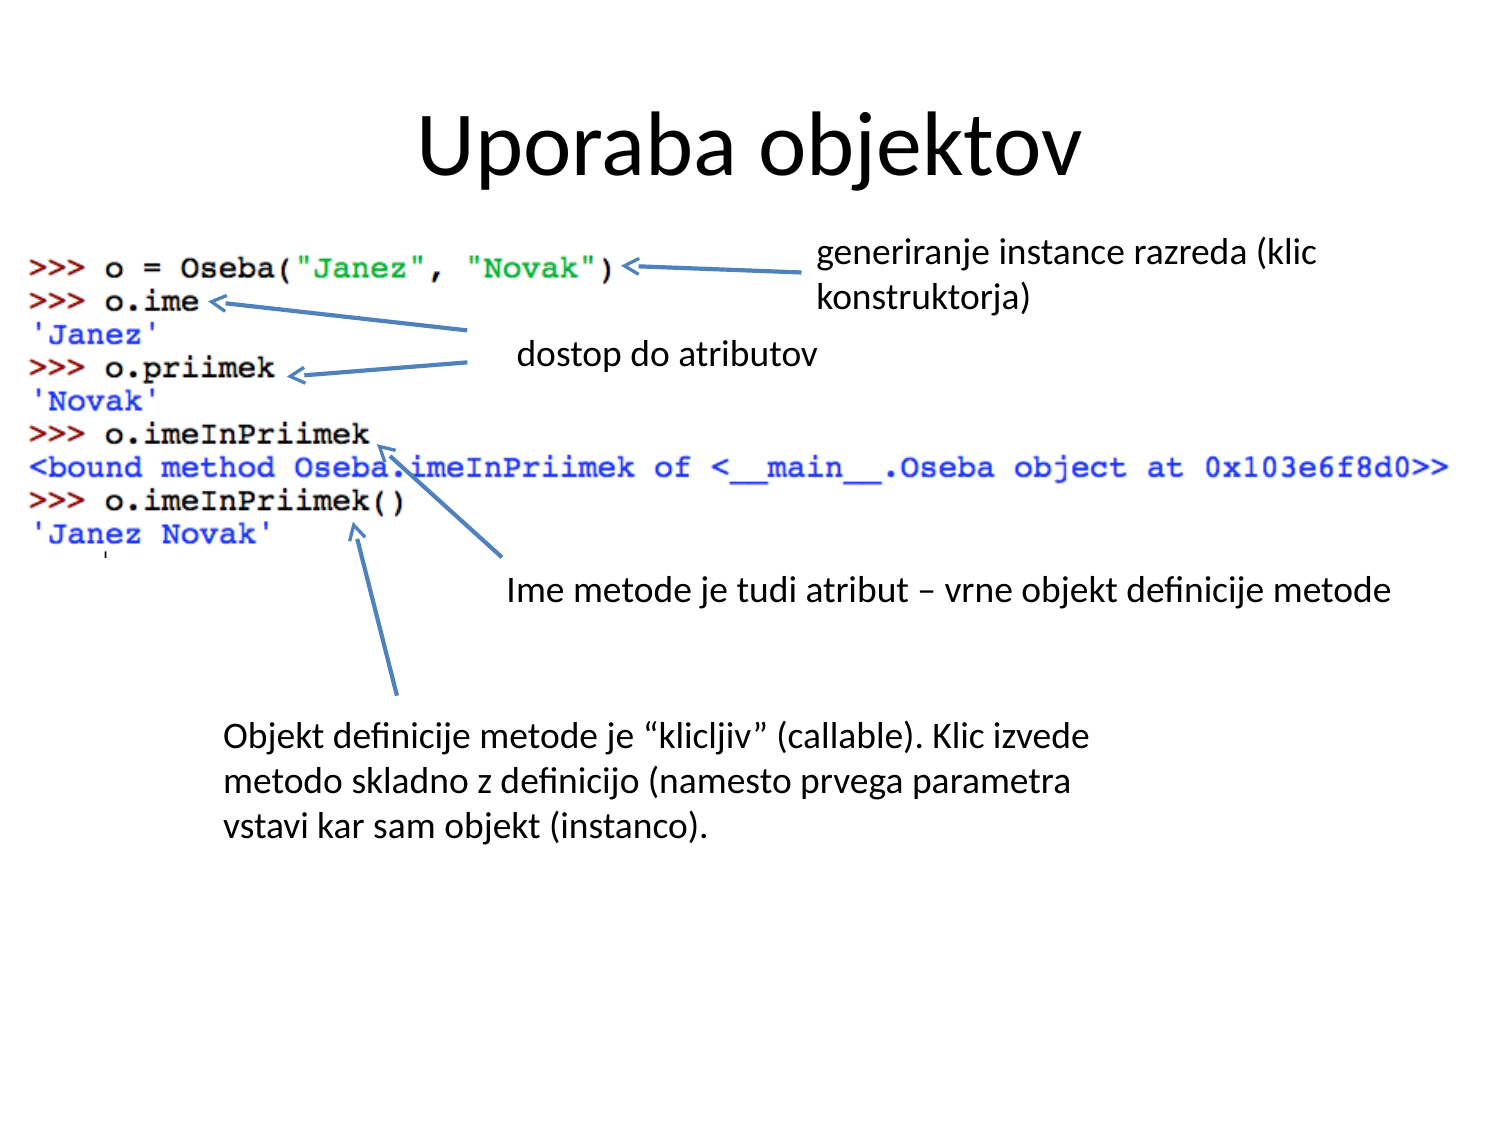

# Uporaba objektov
generiranje instance razreda (klic konstruktorja)
dostop do atributov
Ime metode je tudi atribut – vrne objekt definicije metode
Objekt definicije metode je “klicljiv” (callable). Klic izvede metodo skladno z definicijo (namesto prvega parametra vstavi kar sam objekt (instanco).